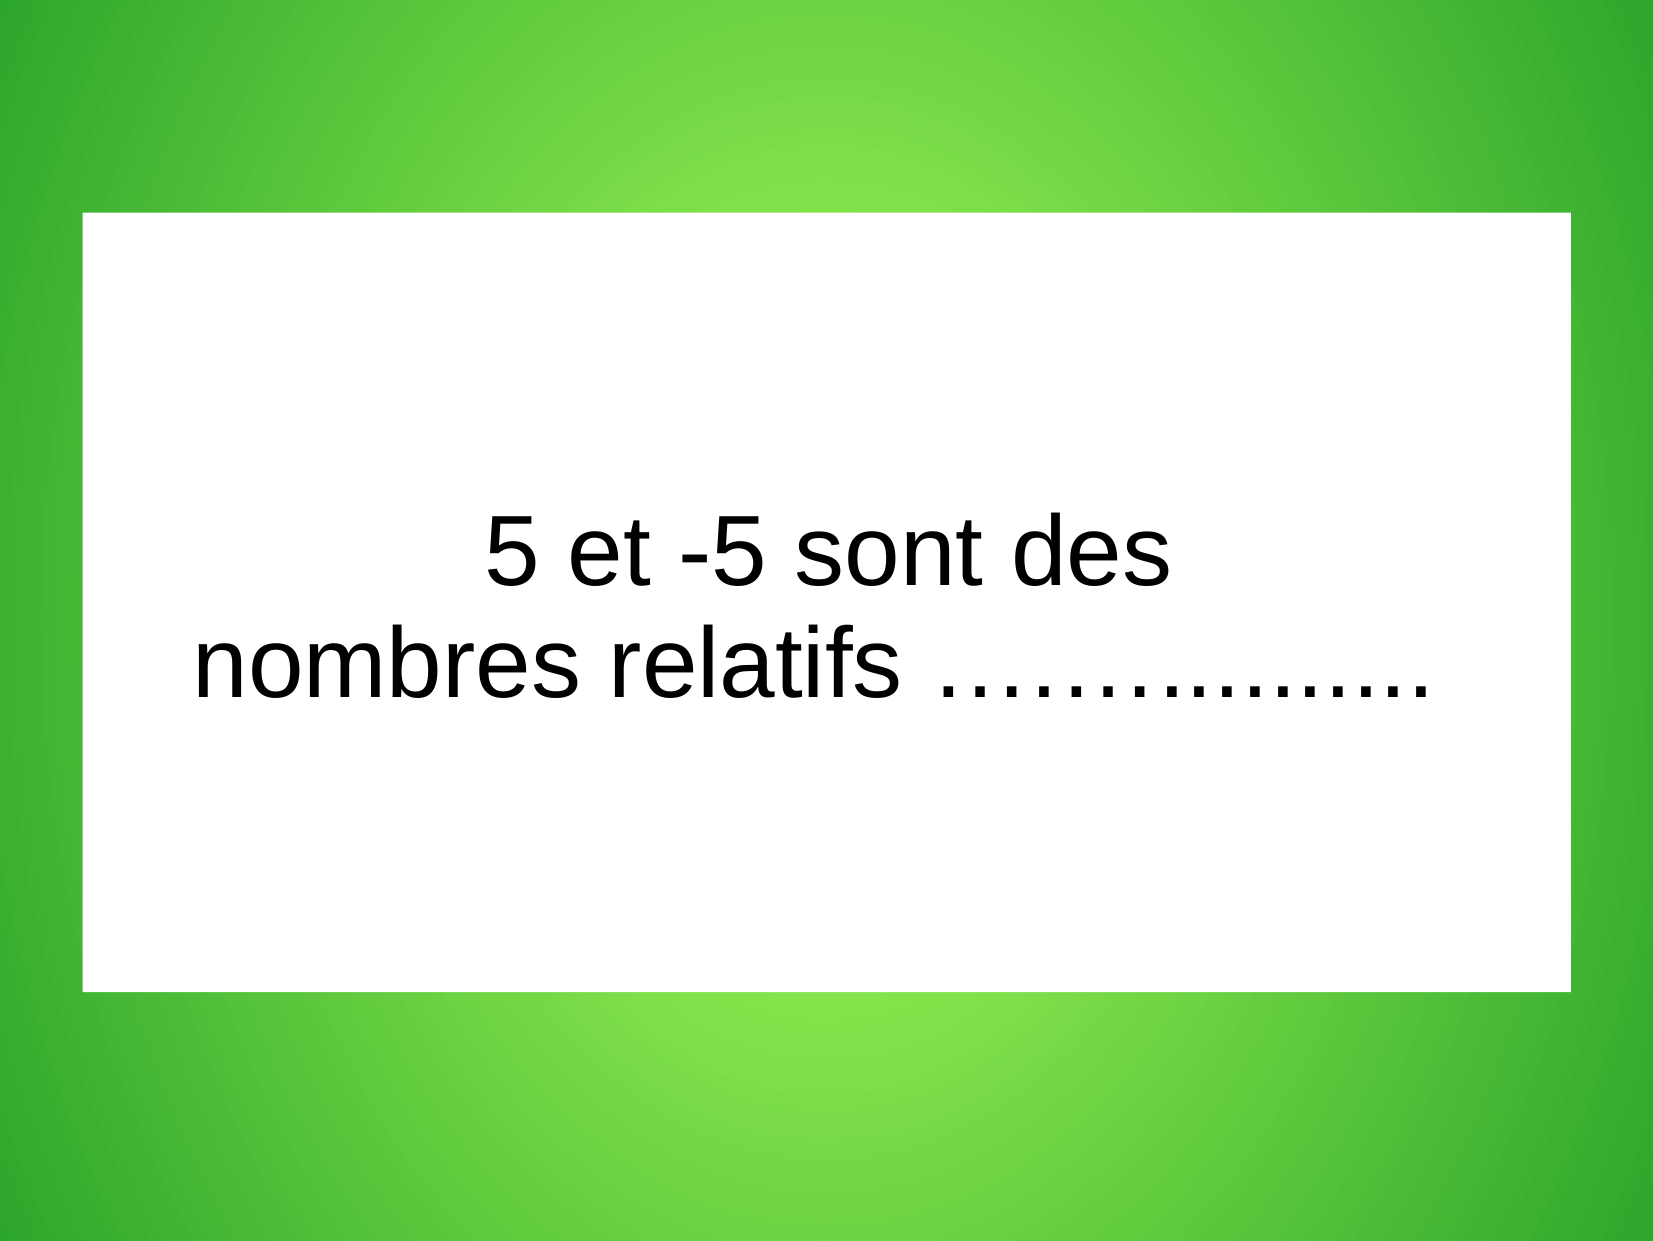

#
5 et -5 sont des
nombres relatifs ….…..........